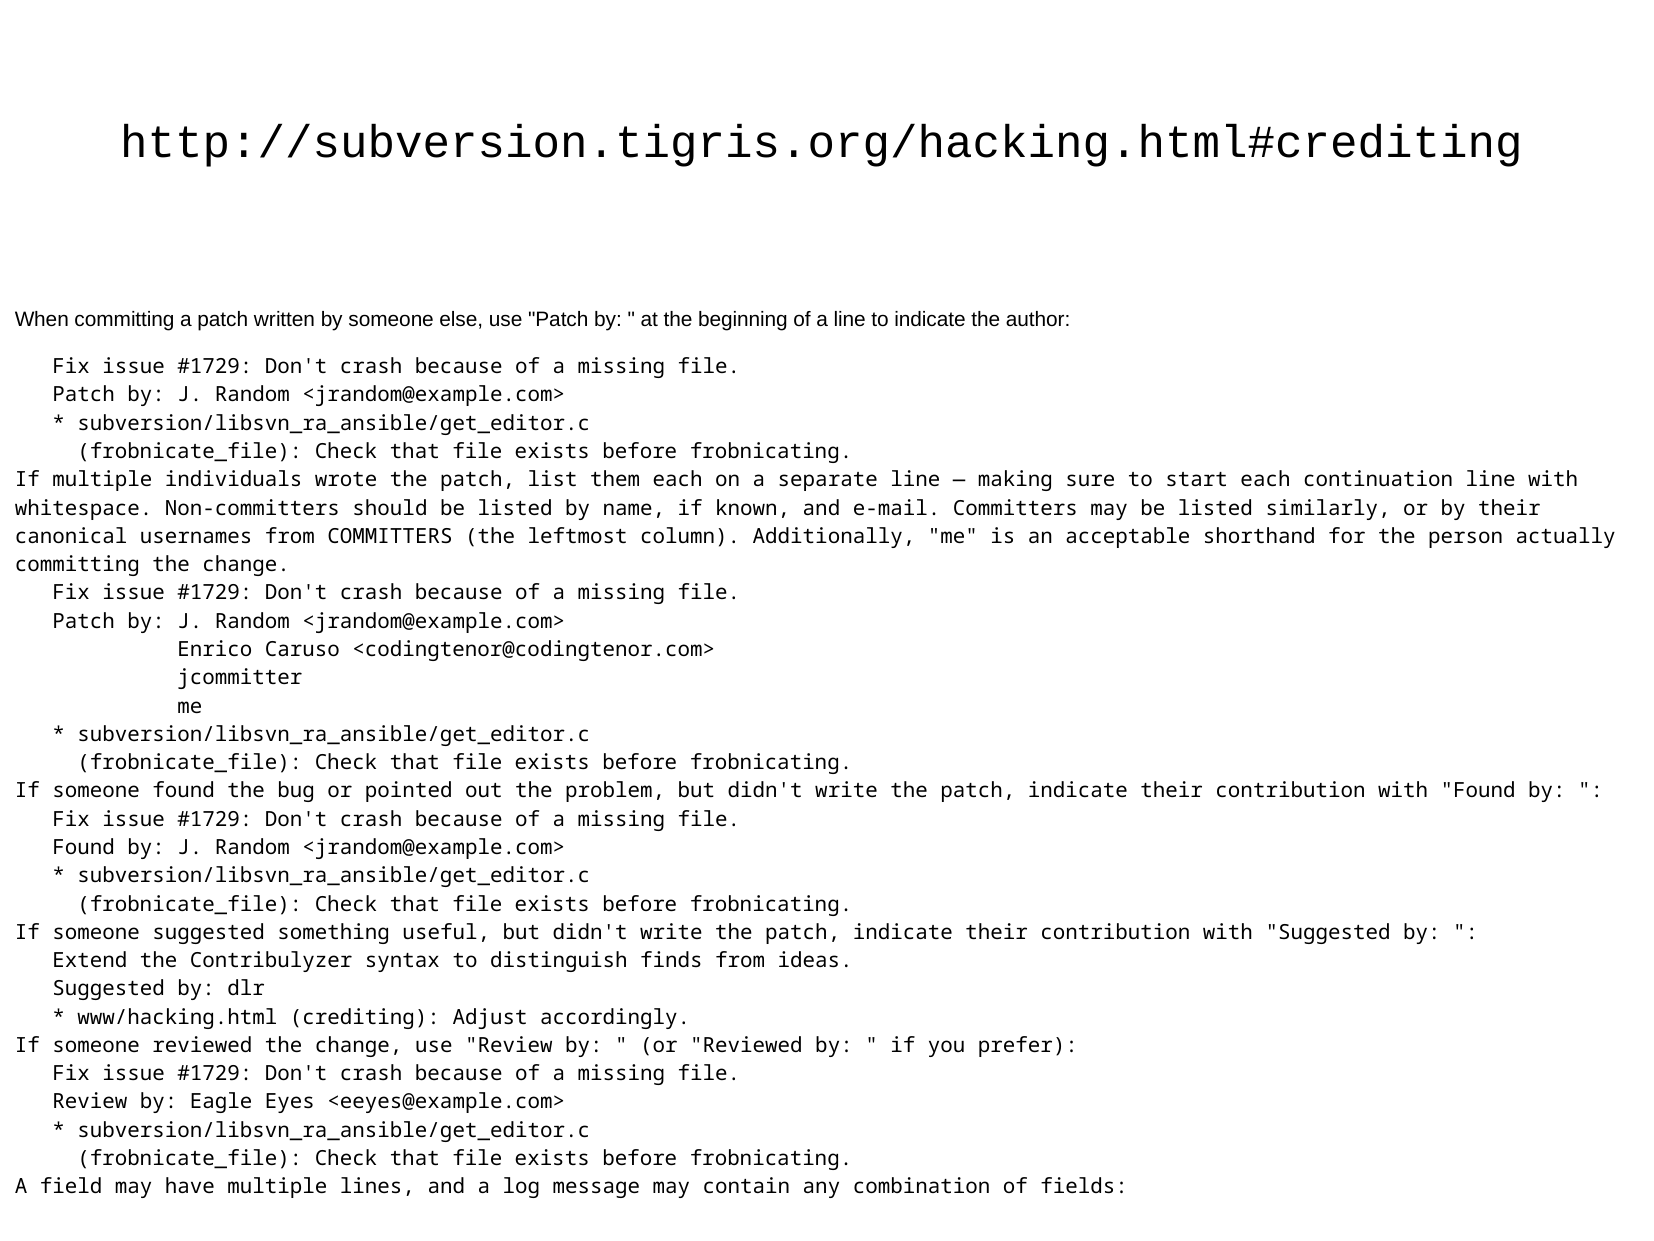

http://subversion.tigris.org/hacking.html#crediting
When committing a patch written by someone else, use "Patch by: " at the beginning of a line to indicate the author:
 Fix issue #1729: Don't crash because of a missing file.
 Patch by: J. Random <jrandom@example.com>
 * subversion/libsvn_ra_ansible/get_editor.c
 (frobnicate_file): Check that file exists before frobnicating.
If multiple individuals wrote the patch, list them each on a separate line — making sure to start each continuation line with whitespace. Non-committers should be listed by name, if known, and e-mail. Committers may be listed similarly, or by their canonical usernames from COMMITTERS (the leftmost column). Additionally, "me" is an acceptable shorthand for the person actually committing the change.
 Fix issue #1729: Don't crash because of a missing file.
 Patch by: J. Random <jrandom@example.com>
 Enrico Caruso <codingtenor@codingtenor.com>
 jcommitter
 me
 * subversion/libsvn_ra_ansible/get_editor.c
 (frobnicate_file): Check that file exists before frobnicating.
If someone found the bug or pointed out the problem, but didn't write the patch, indicate their contribution with "Found by: ":
 Fix issue #1729: Don't crash because of a missing file.
 Found by: J. Random <jrandom@example.com>
 * subversion/libsvn_ra_ansible/get_editor.c
 (frobnicate_file): Check that file exists before frobnicating.
If someone suggested something useful, but didn't write the patch, indicate their contribution with "Suggested by: ":
 Extend the Contribulyzer syntax to distinguish finds from ideas.
 Suggested by: dlr
 * www/hacking.html (crediting): Adjust accordingly.
If someone reviewed the change, use "Review by: " (or "Reviewed by: " if you prefer):
 Fix issue #1729: Don't crash because of a missing file.
 Review by: Eagle Eyes <eeyes@example.com>
 * subversion/libsvn_ra_ansible/get_editor.c
 (frobnicate_file): Check that file exists before frobnicating.
A field may have multiple lines, and a log message may contain any combination of fields:
 ... etc ...